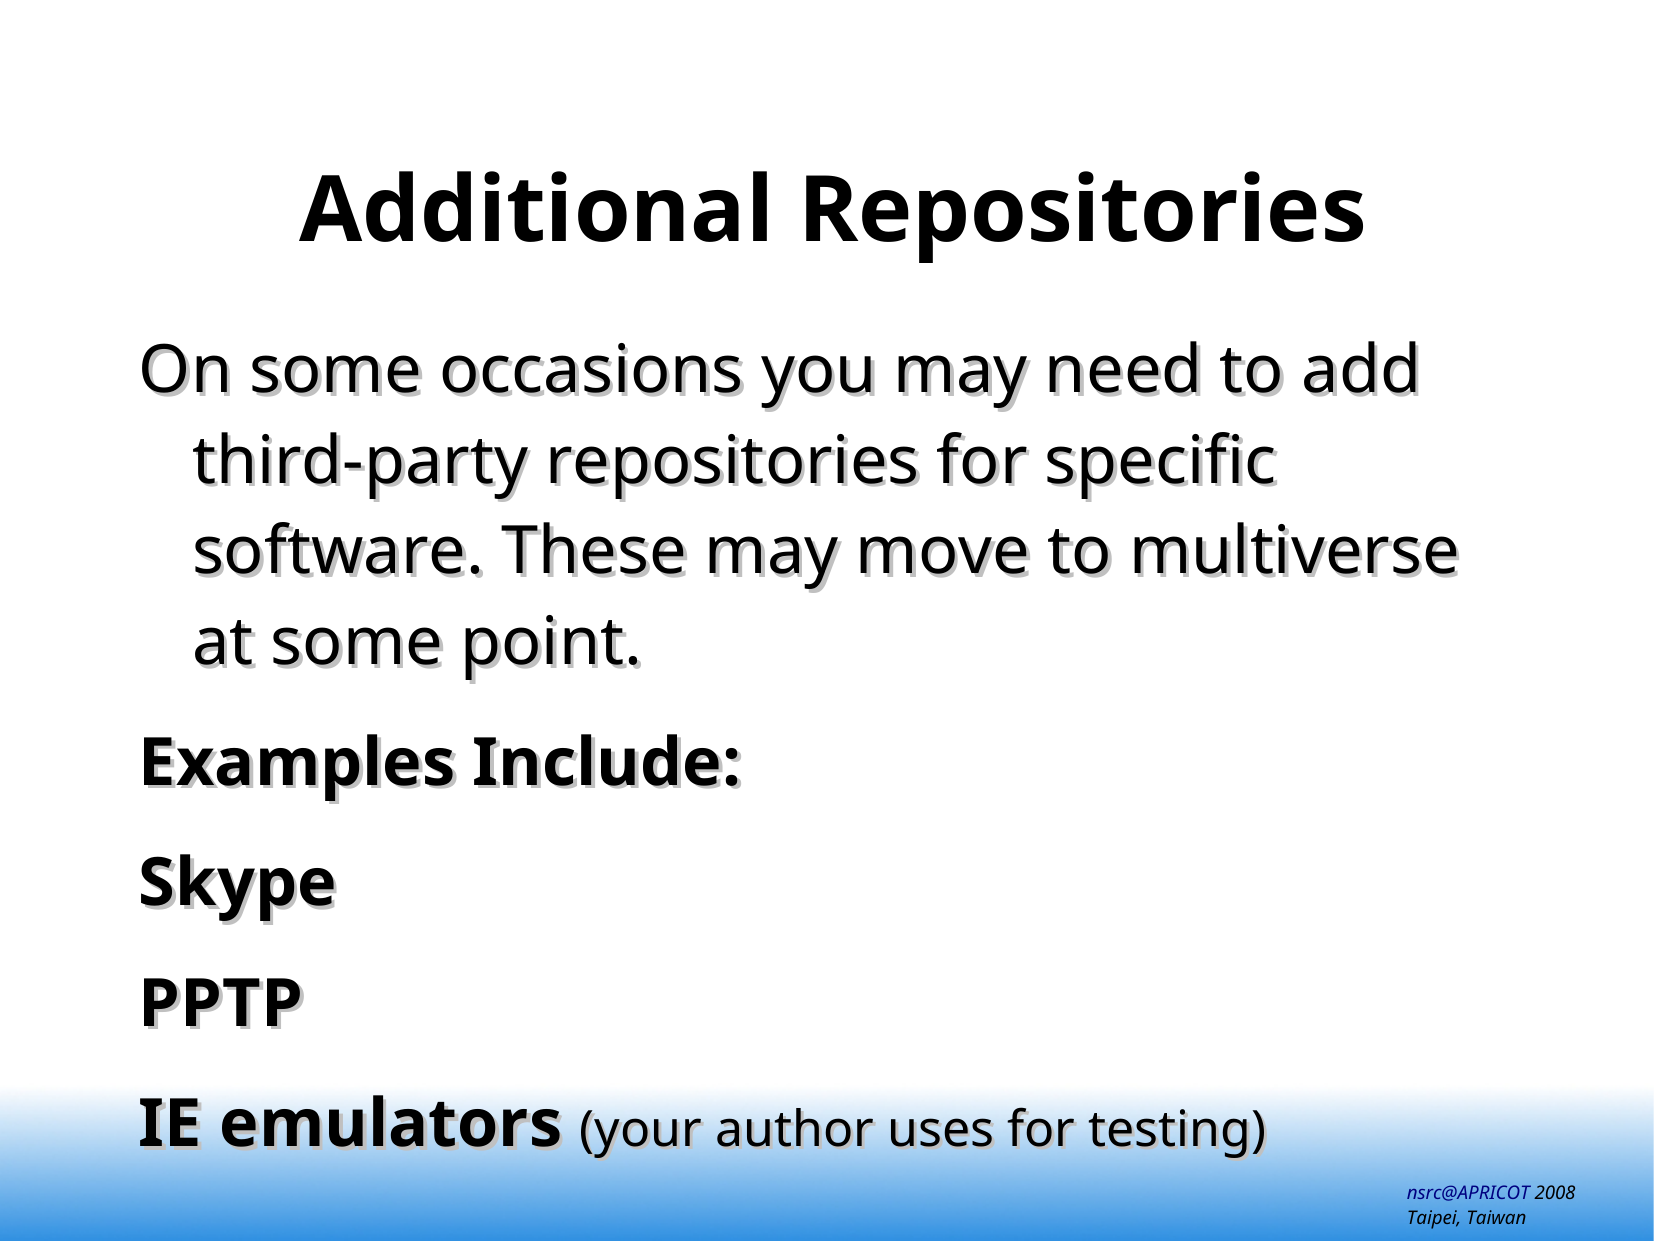

# Additional Repositories
On some occasions you may need to add third-party repositories for specific software. These may move to multiverse at some point.
Examples Include:
Skype
PPTP
IE emulators (your author uses for testing)